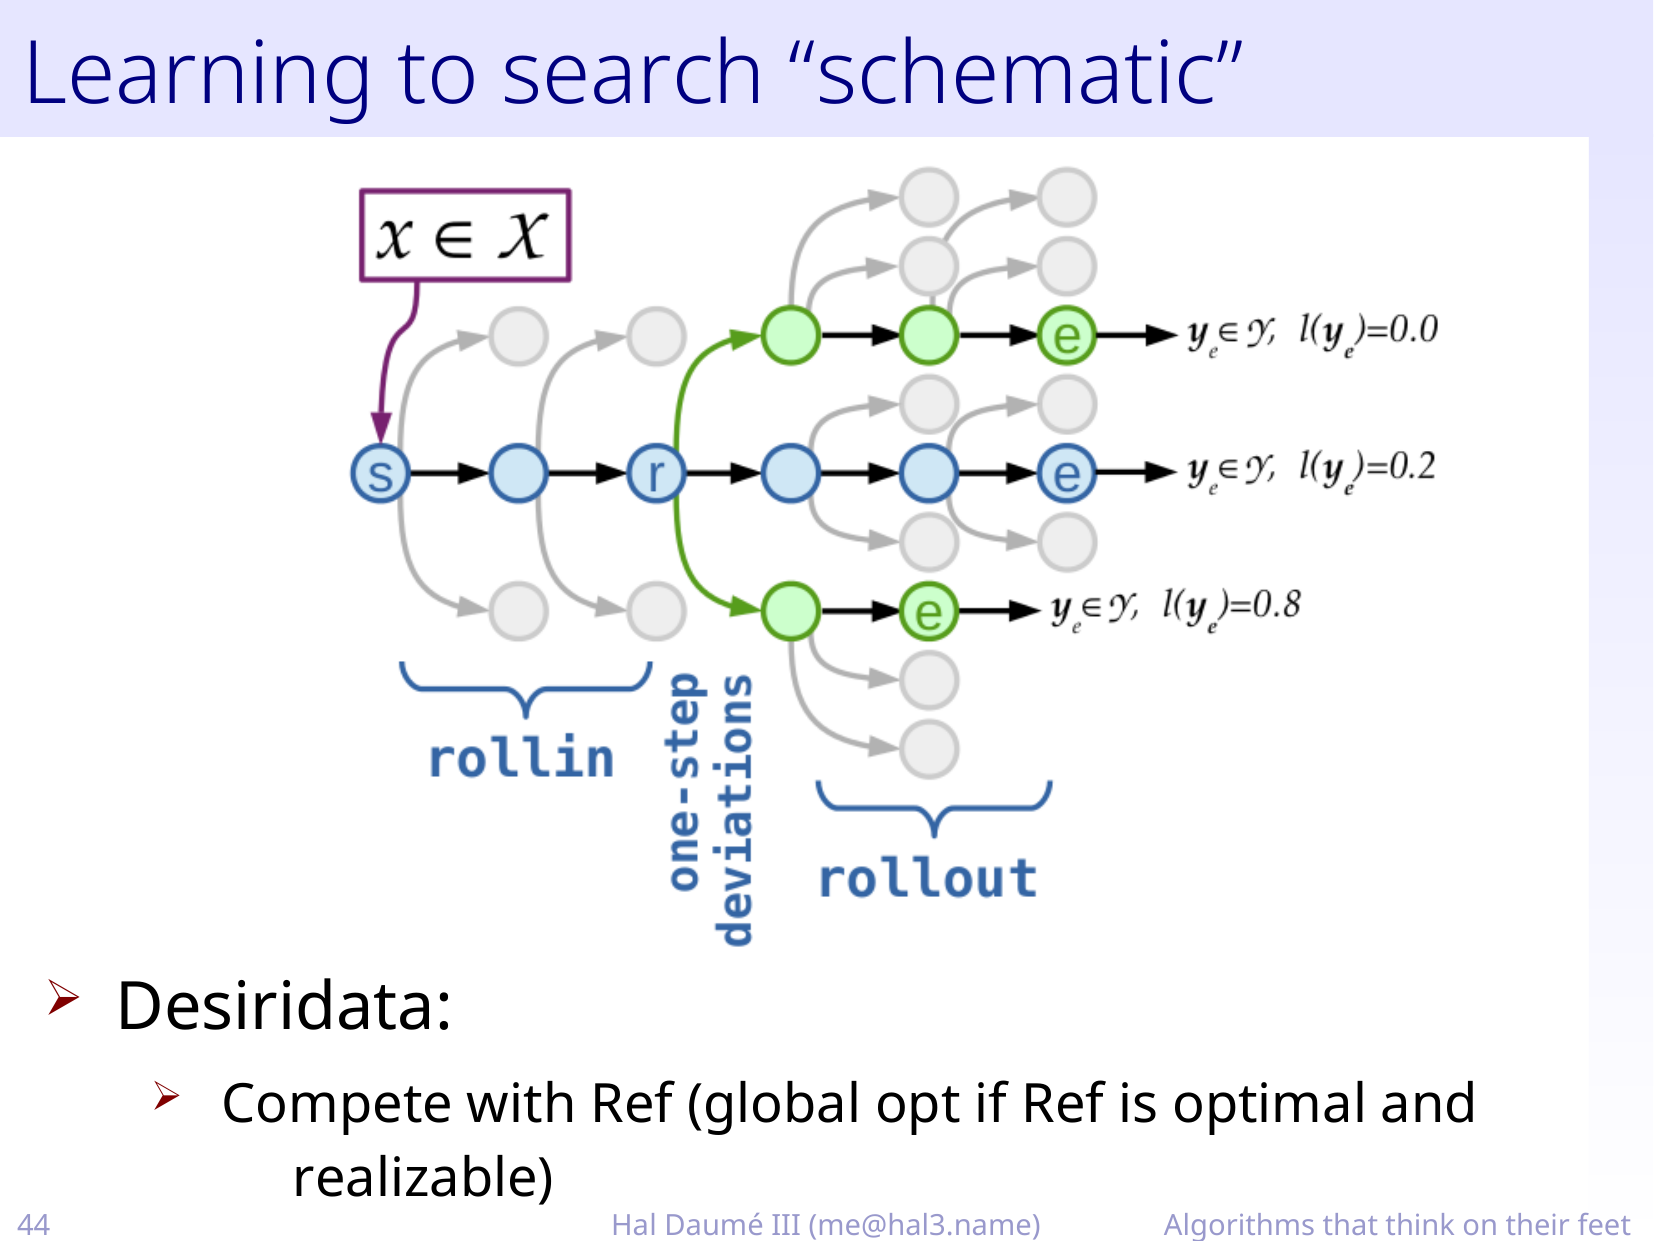

# Learning to search “schematic”
Desiridata:
Compete with Ref (global opt if Ref is optimal and realizable)
Local optimality